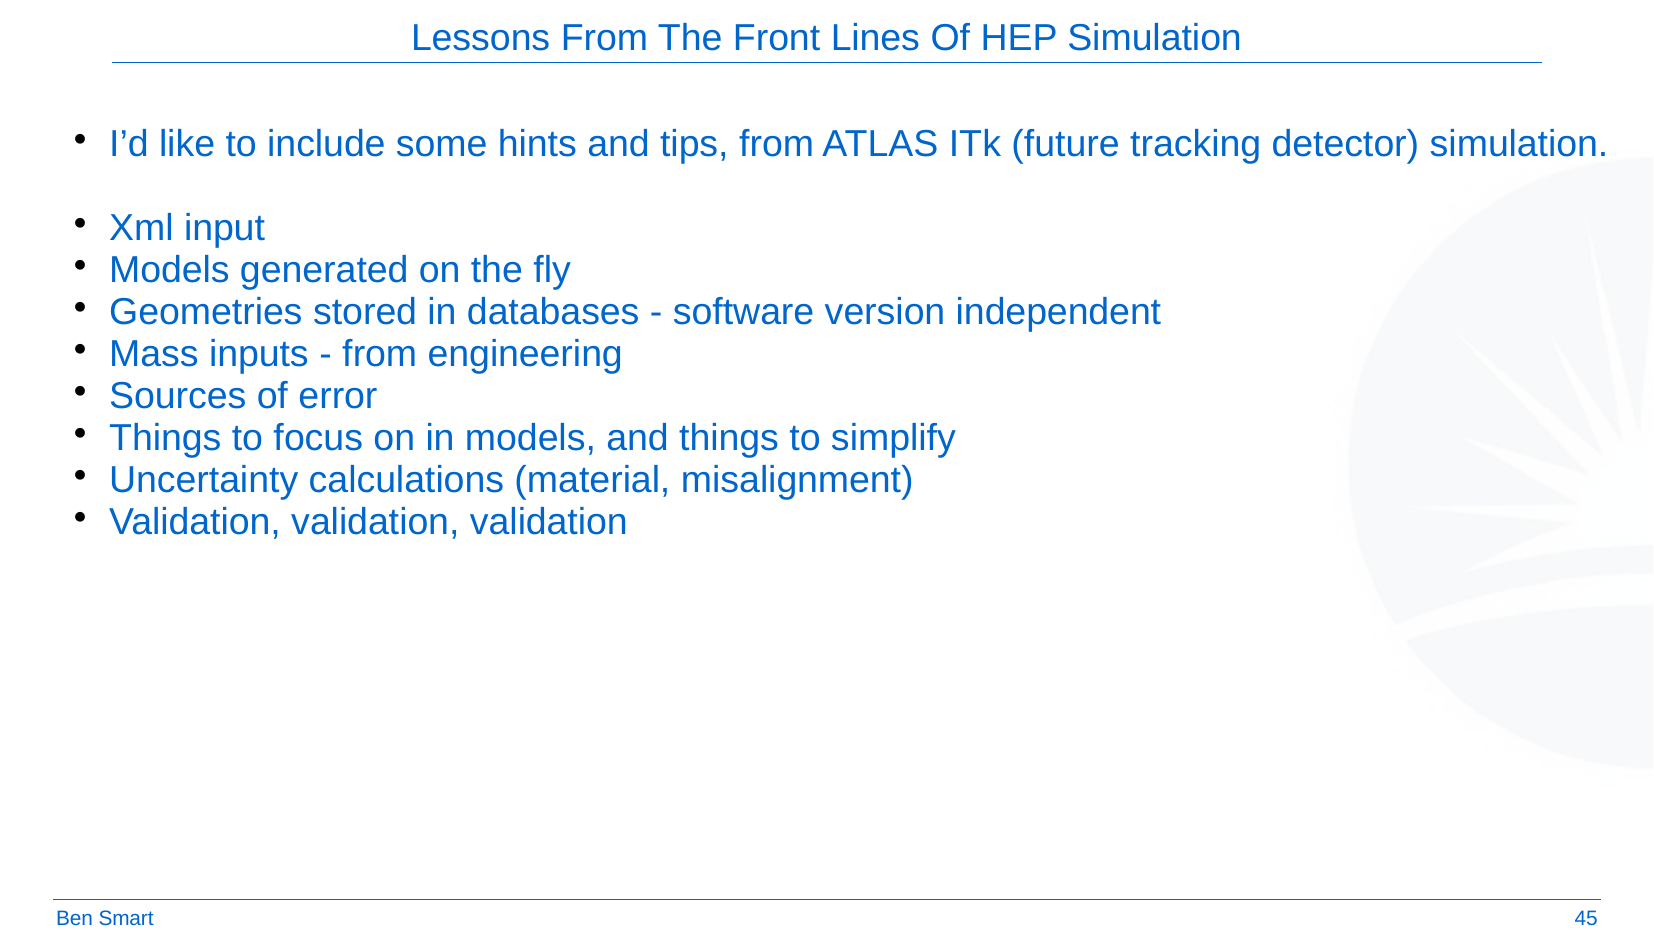

Lessons From The Front Lines Of HEP Simulation
I’d like to include some hints and tips, from ATLAS ITk (future tracking detector) simulation.
Xml input
Models generated on the fly
Geometries stored in databases - software version independent
Mass inputs - from engineering
Sources of error
Things to focus on in models, and things to simplify
Uncertainty calculations (material, misalignment)
Validation, validation, validation
Ben Smart